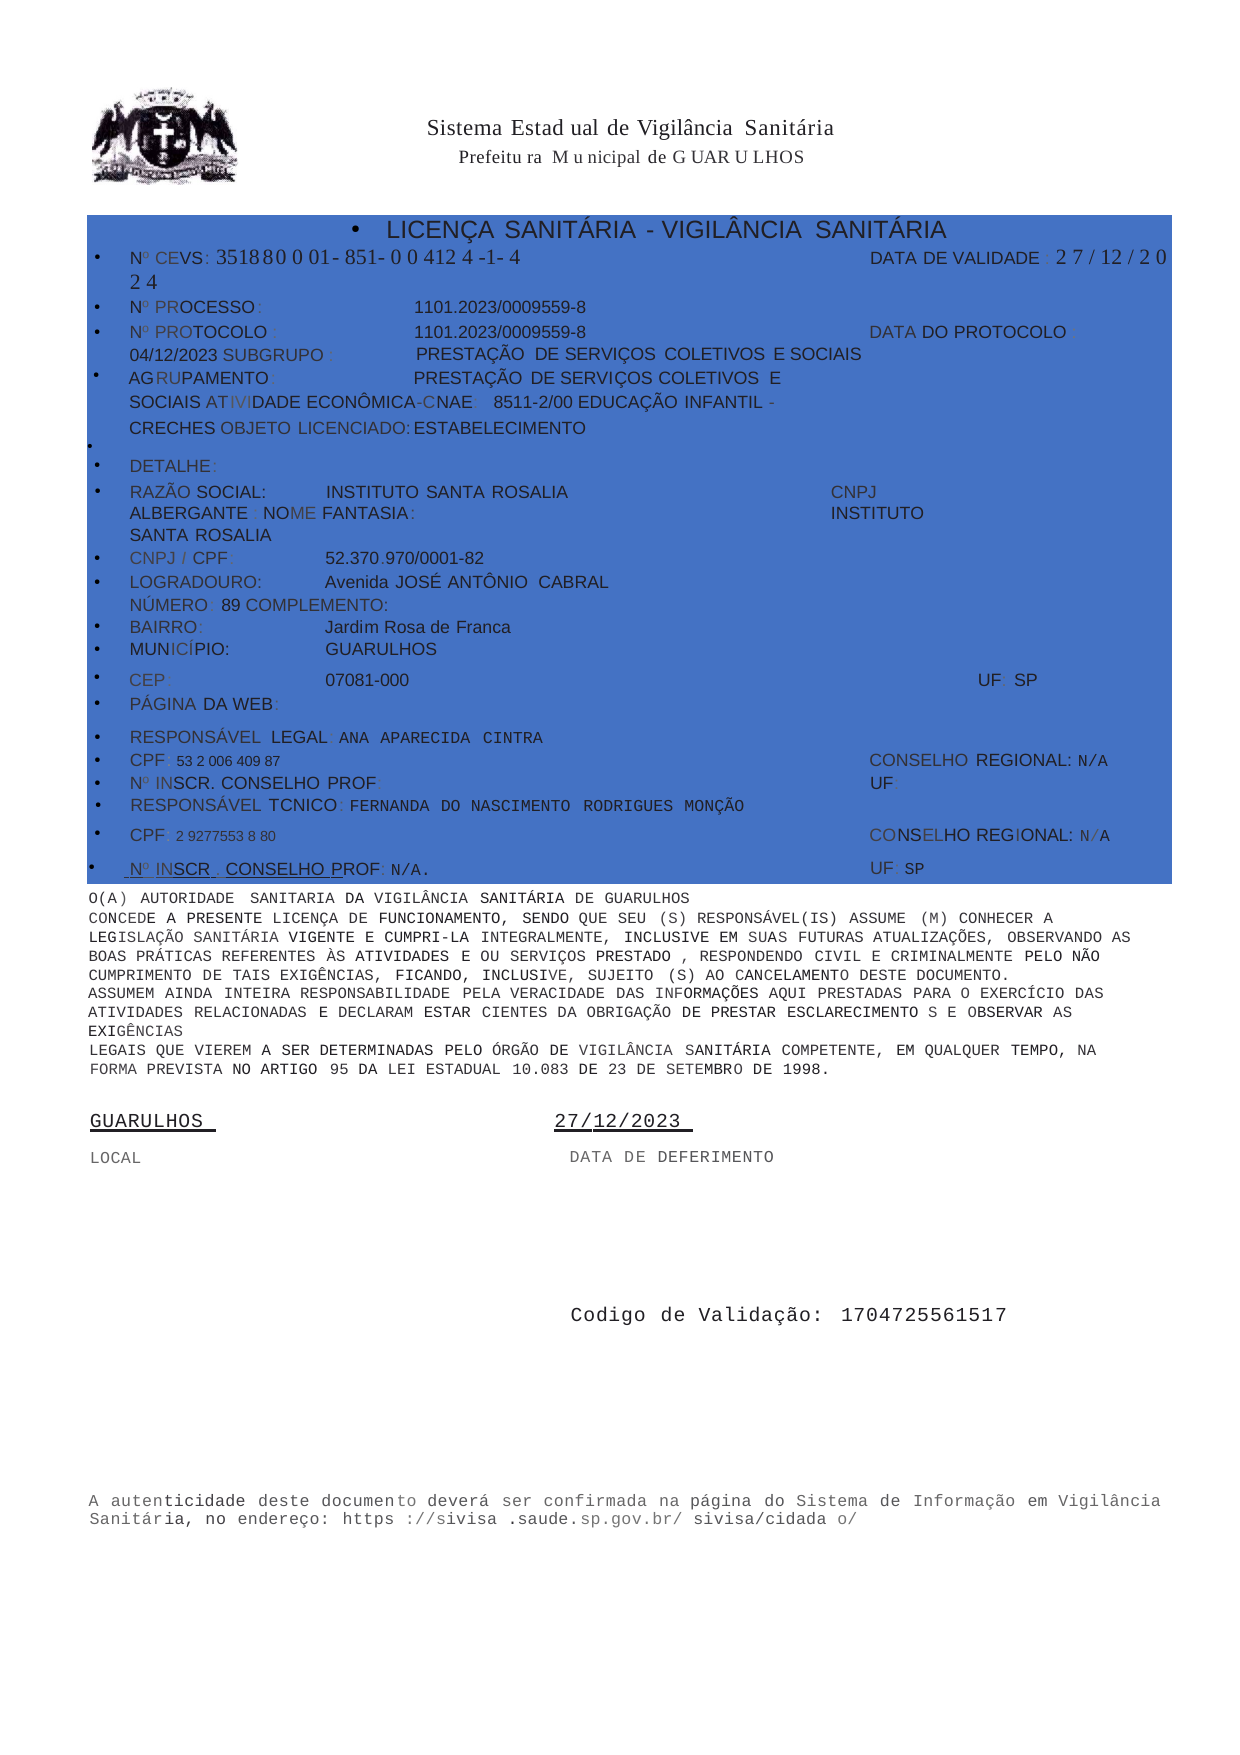

Sistema Estad ual de Vigilância Sanitária
Prefeitu ra M u nicipal de G UAR U LHOS
| LICENÇA SANITÁRIA - VIGILÂNCIA SANITÁRIA |
| --- |
| Nº CEVS: 351880 0 01- 851- 0 0 412 4 -1- 4 DATA DE VALIDADE : 2 7 / 12 / 2 0 2 4 |
| Nº PROCESSO: 1101.2023/0009559-8 Nº PROTOCOLO : 1101.2023/0009559-8 DATA DO PROTOCOLO : 04/12/2023 SUBGRUPO : PRESTAÇÃO DE SERVIÇOS COLETIVOS E SOCIAIS AGRUPAMENTO: PRESTAÇÃO DE SERVIÇOS COLETIVOS E SOCIAIS ATIVIDADE ECONÔMICA-CNAE: 8511-2/00 EDUCAÇÃO INFANTIL - CRECHES OBJETO LICENCIADO: ESTABELECIMENTO DETALHE: |
| RAZÃO SOCIAL: INSTITUTO SANTA ROSALIA CNPJ ALBERGANTE : NOME FANTASIA: INSTITUTO SANTA ROSALIA CNPJ I CPF: 52.370.970/0001-82 LOGRADOURO: Avenida JOSÉ ANTÔNIO CABRAL NÚMERO: 89 COMPLEMENTO: BAIRRO: Jardim Rosa de Franca MUNICÍPIO: GUARULHOS CEP: 07081-000 UF: SP PÁGINA DA WEB: |
| RESPONSÁVEL LEGAL: ANA APARECIDA CINTRA CPF: 53 2 006 409 87 CONSELHO REGIONAL: N/A Nº INSCR. CONSELHO PROF: UF: |
| RESPONSÁVEL TCNICO: FERNANDA DO NASCIMENTO RODRIGUES MONÇÃO CPF: 2 9277553 8 80 CONSELHO REGIONAL: N/A Nº INSCR . CONSELHO PROF: N/A. UF: SP |
O(A) AUTORIDADE	SANITARIA DA VIGILÂNCIA SANITÁRIA DE GUARULHOS
CONCEDE A PRESENTE LICENÇA DE FUNCIONAMENTO, SENDO QUE SEU (S) RESPONSÁVEL(IS) ASSUME (M) CONHECER A LEGISLAÇÃO SANITÁRIA VIGENTE E CUMPRI-LA INTEGRALMENTE, INCLUSIVE EM SUAS FUTURAS ATUALIZAÇÕES, OBSERVANDO AS BOAS PRÁTICAS REFERENTES ÀS ATIVIDADES E OU SERVIÇOS PRESTADO , RESPONDENDO CIVIL E CRIMINALMENTE PELO NÃO CUMPRIMENTO DE TAIS EXIGÊNCIAS, FICANDO, INCLUSIVE, SUJEITO (S) AO CANCELAMENTO DESTE DOCUMENTO.
ASSUMEM AINDA INTEIRA RESPONSABILIDADE PELA VERACIDADE DAS INFORMAÇÕES AQUI PRESTADAS PARA O EXERCÍCIO DAS ATIVIDADES RELACIONADAS E DECLARAM ESTAR CIENTES DA OBRIGAÇÃO DE PRESTAR ESCLARECIMENTO S E OBSERVAR AS EXIGÊNCIAS
LEGAIS QUE VIEREM A SER DETERMINADAS PELO ÓRGÃO DE VIGILÂNCIA SANITÁRIA COMPETENTE, EM QUALQUER TEMPO, NA FORMA PREVISTA NO ARTIGO 95 DA LEI ESTADUAL 10.083 DE 23 DE SETEMBRO DE 1998.
GUARULHOS 	27/12/2023
LOCAL	DATA DE DEFERIMENTO
Codigo de Validação: 1704725561517
A autenticidade deste documento deverá ser confirmada na página do Sistema de Informação em Vigilância Sanitária, no endereço: https ://sivisa .saude.sp.gov.br/ sivisa/cidada o/